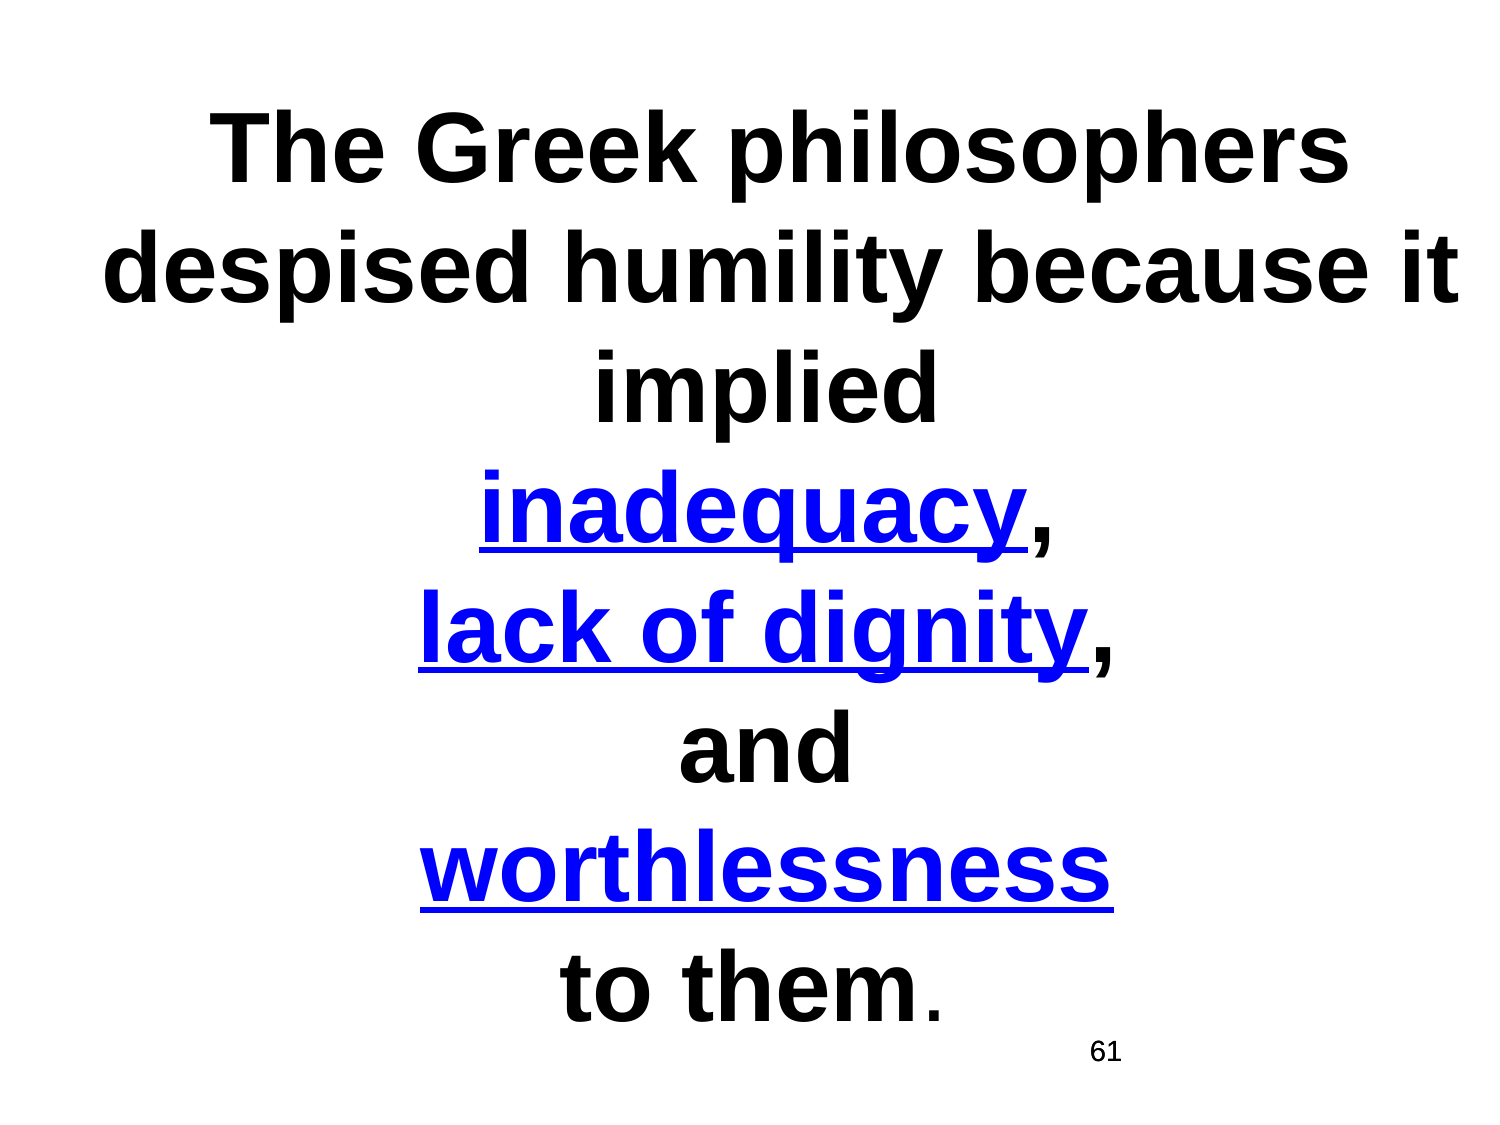

The Greek philosophers despised humility because it implied
inadequacy,
lack of dignity,
and
worthlessness
to them.
61